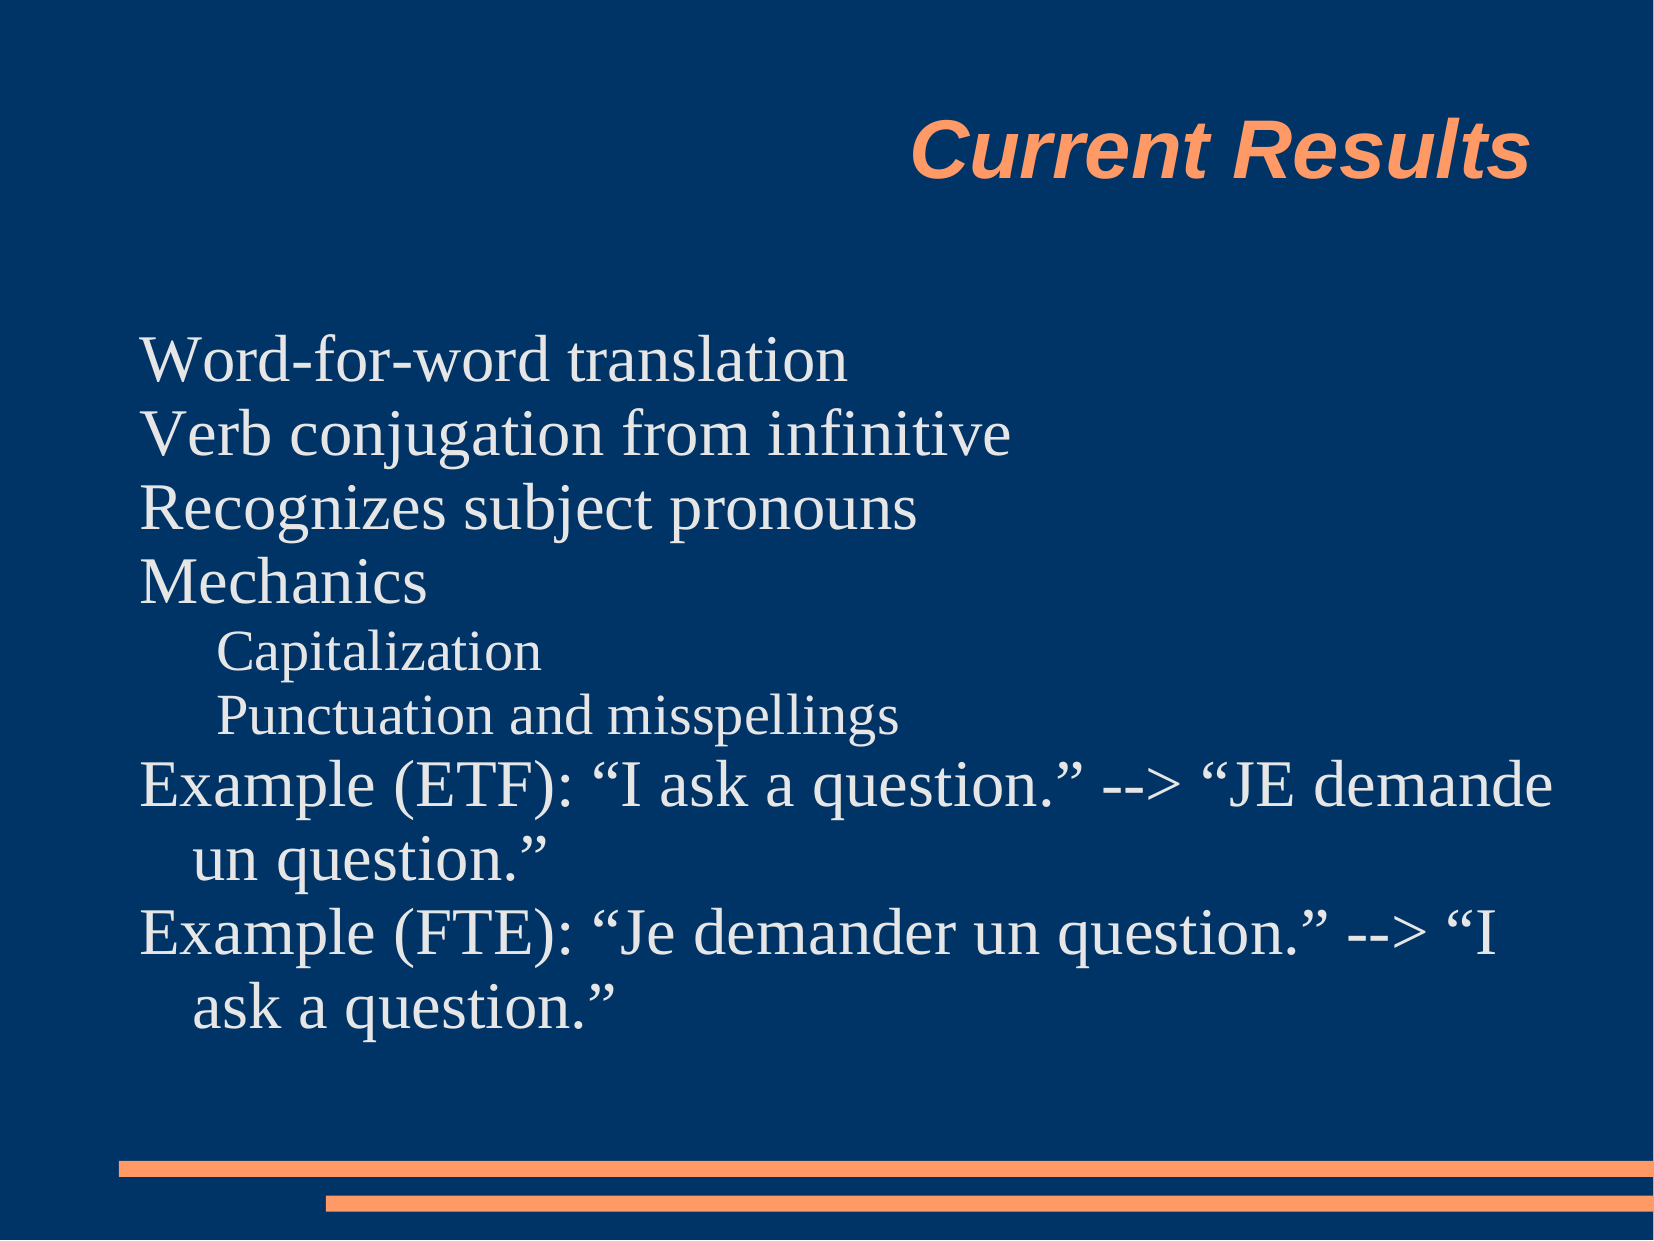

# Current Results
Word-for-word translation
Verb conjugation from infinitive
Recognizes subject pronouns
Mechanics
Capitalization
Punctuation and misspellings
Example (ETF): “I ask a question.” --> “JE demande un question.”
Example (FTE): “Je demander un question.” --> “I ask a question.”